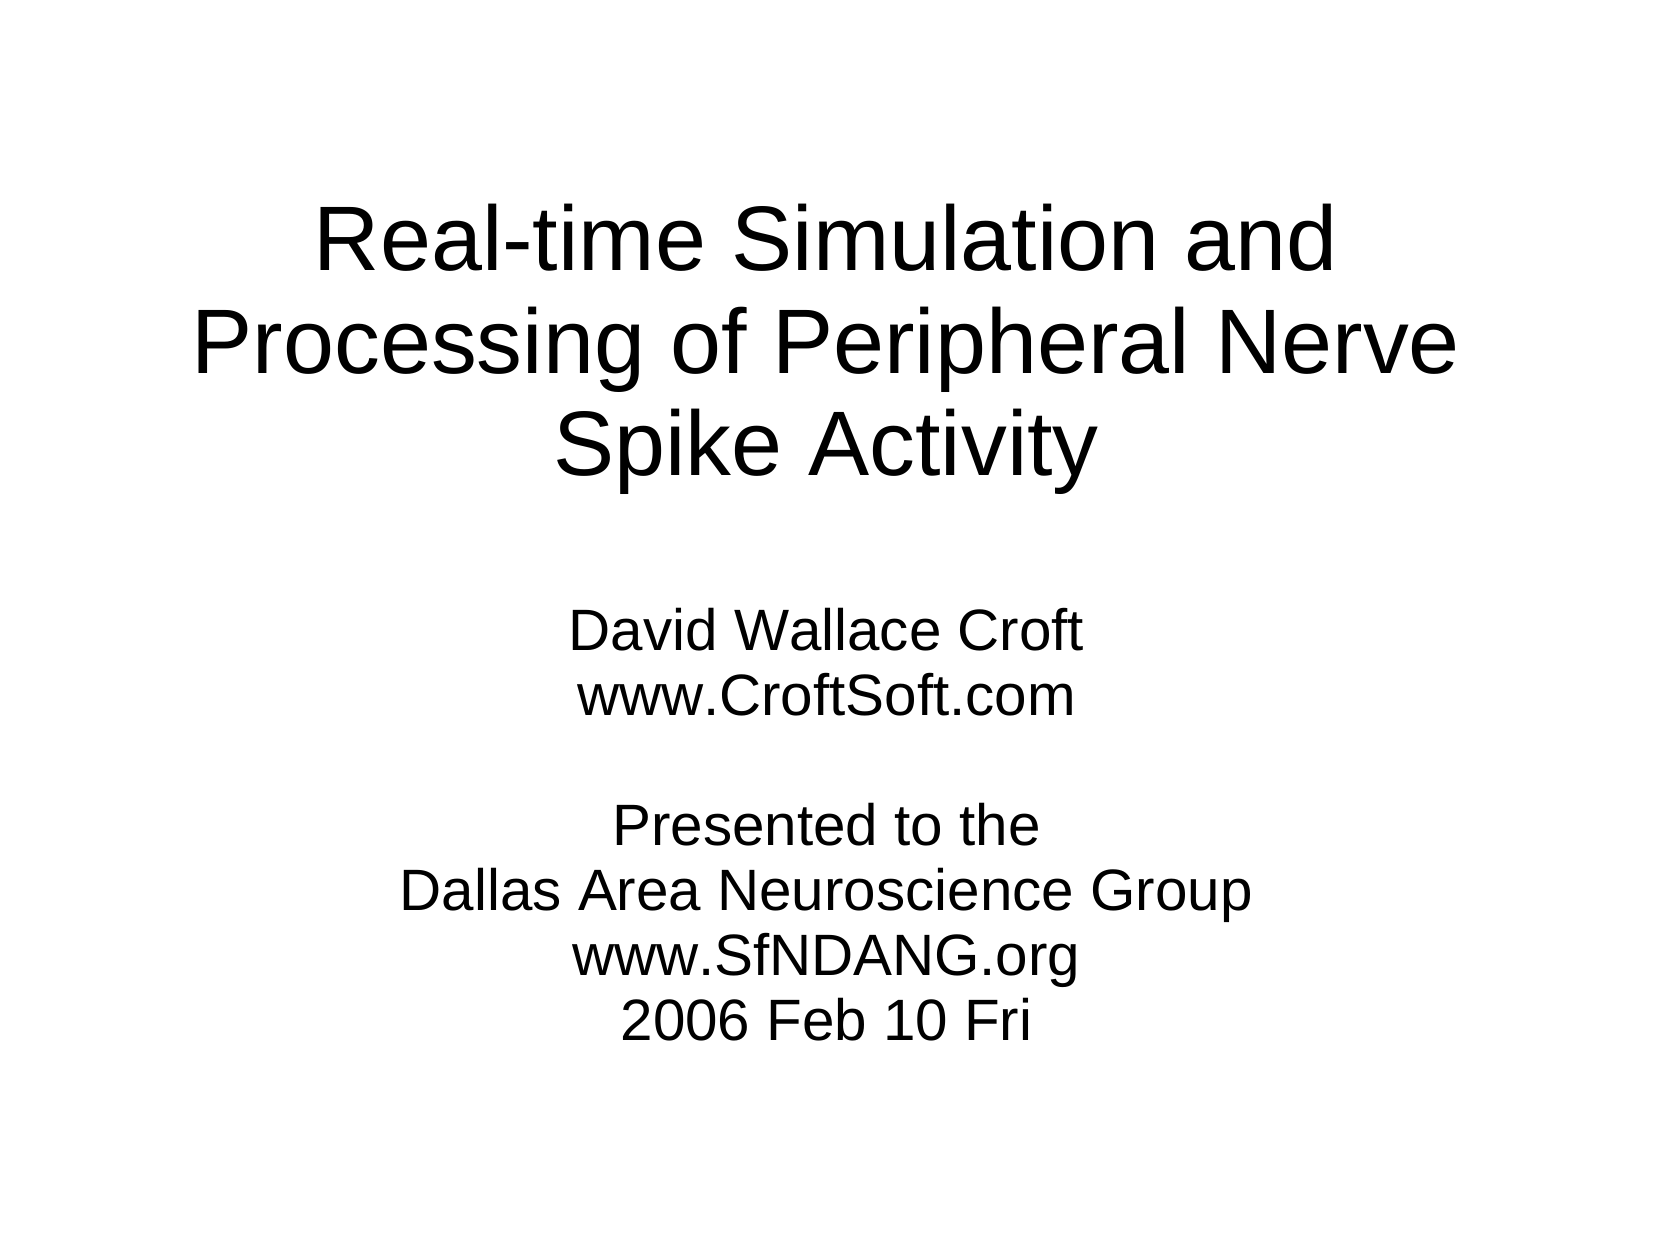

# Real-time Simulation and Processing of Peripheral Nerve Spike Activity David Wallace Croft www.CroftSoft.com Presented to the Dallas Area Neuroscience Group www.SfNDANG.org 2006 Feb 10 Fri